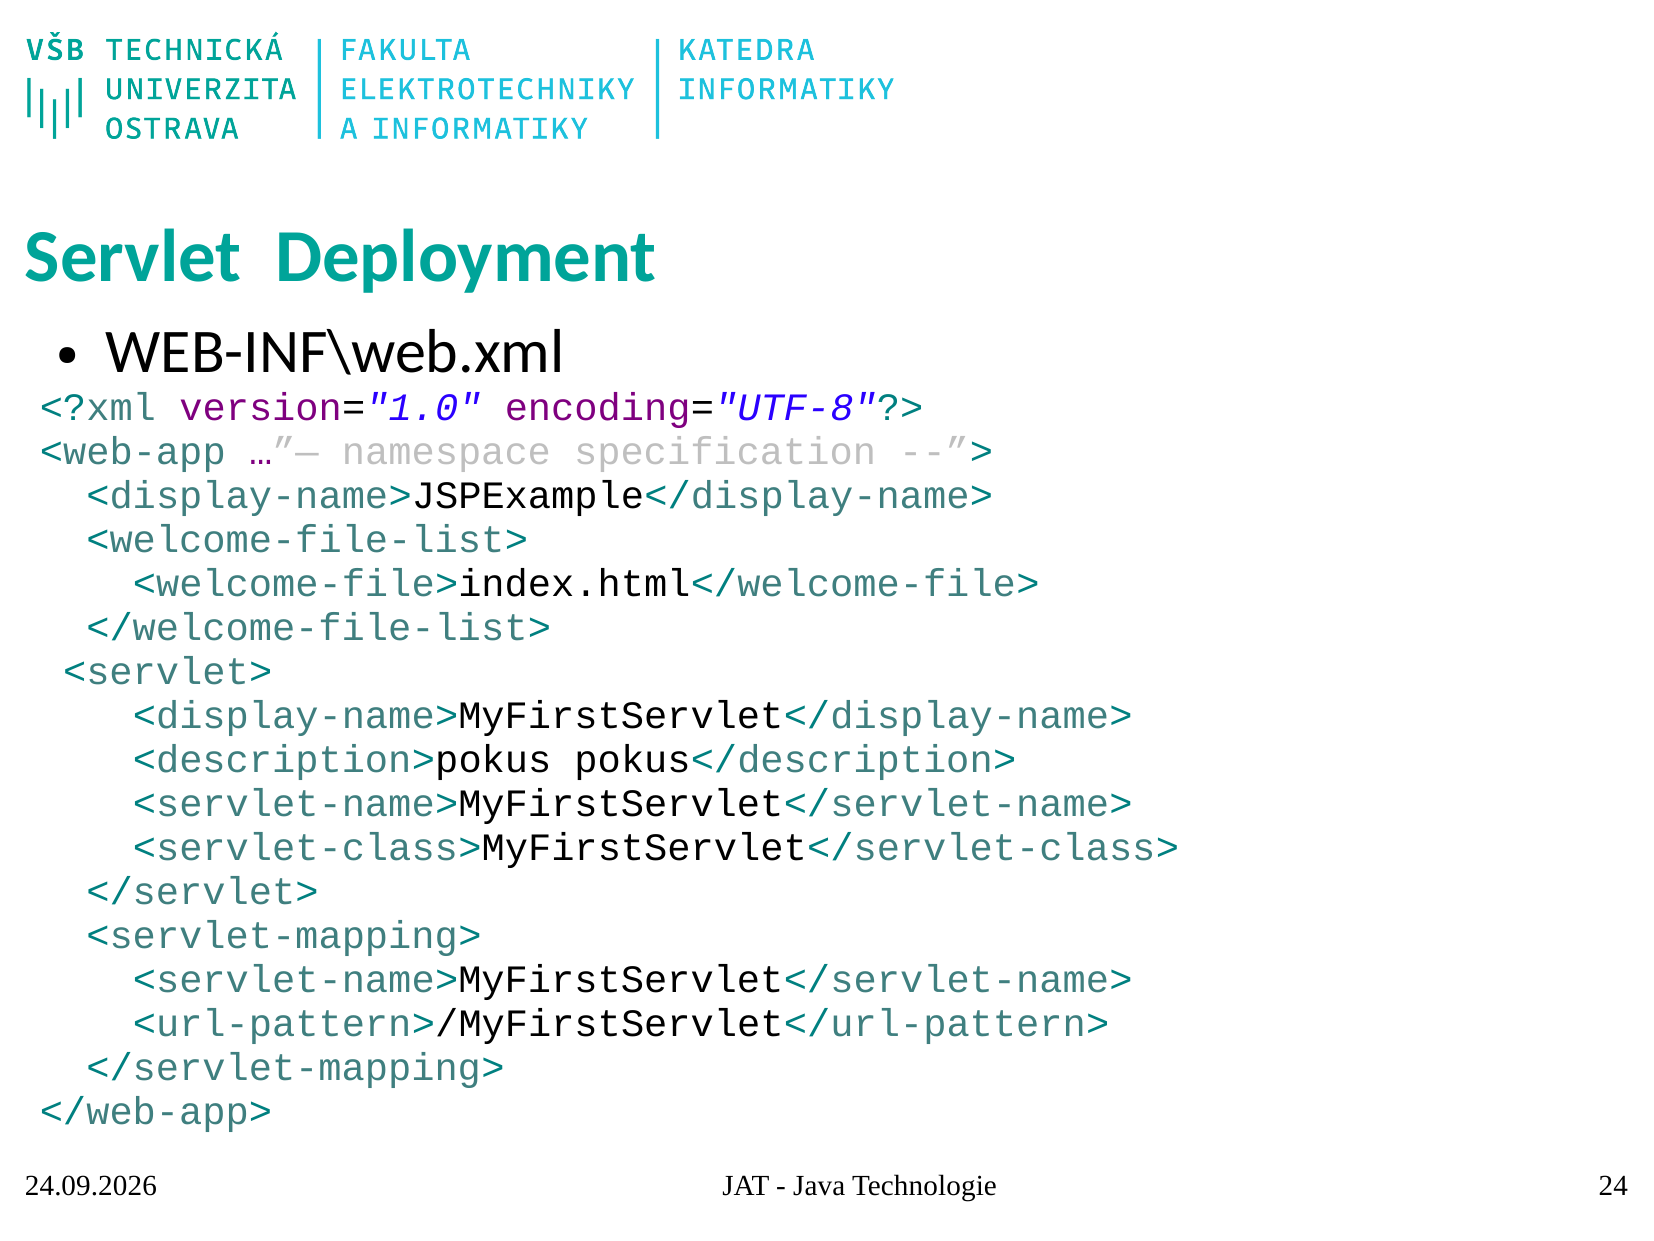

Servlet Deployment
# WEB-INF\web.xml
<?xml version="1.0" encoding="UTF-8"?>
<web-app …”— namespace specification --”>
 <display-name>JSPExample</display-name>
 <welcome-file-list>
 <welcome-file>index.html</welcome-file>
 </welcome-file-list>
 <servlet>
 <display-name>MyFirstServlet</display-name>
 <description>pokus pokus</description>
 <servlet-name>MyFirstServlet</servlet-name>
 <servlet-class>MyFirstServlet</servlet-class>
 </servlet>
 <servlet-mapping>
 <servlet-name>MyFirstServlet</servlet-name>
 <url-pattern>/MyFirstServlet</url-pattern>
 </servlet-mapping>
</web-app>
JAT - Java Technologie
24